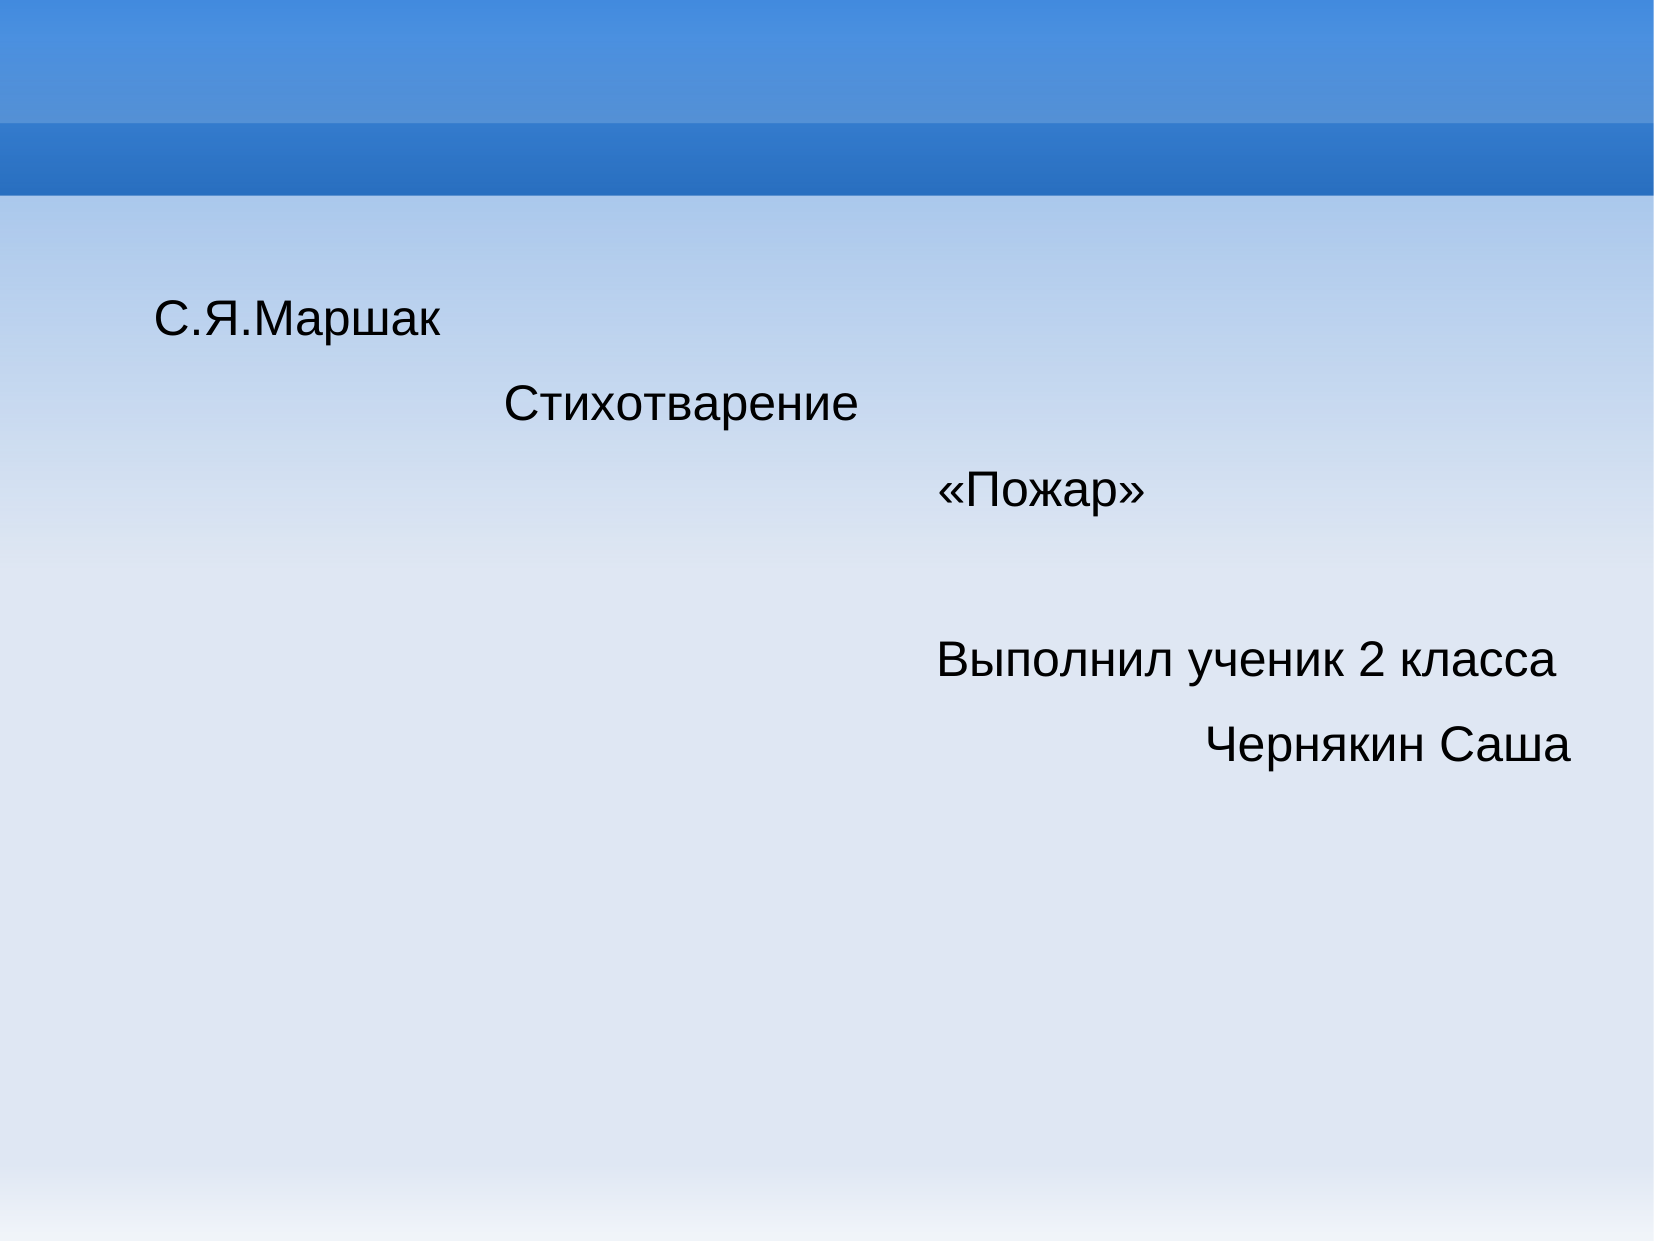

# С.Я.Маршак
 Стихотварение
 «Пожар»
Выполнил ученик 2 класса
Чернякин Саша